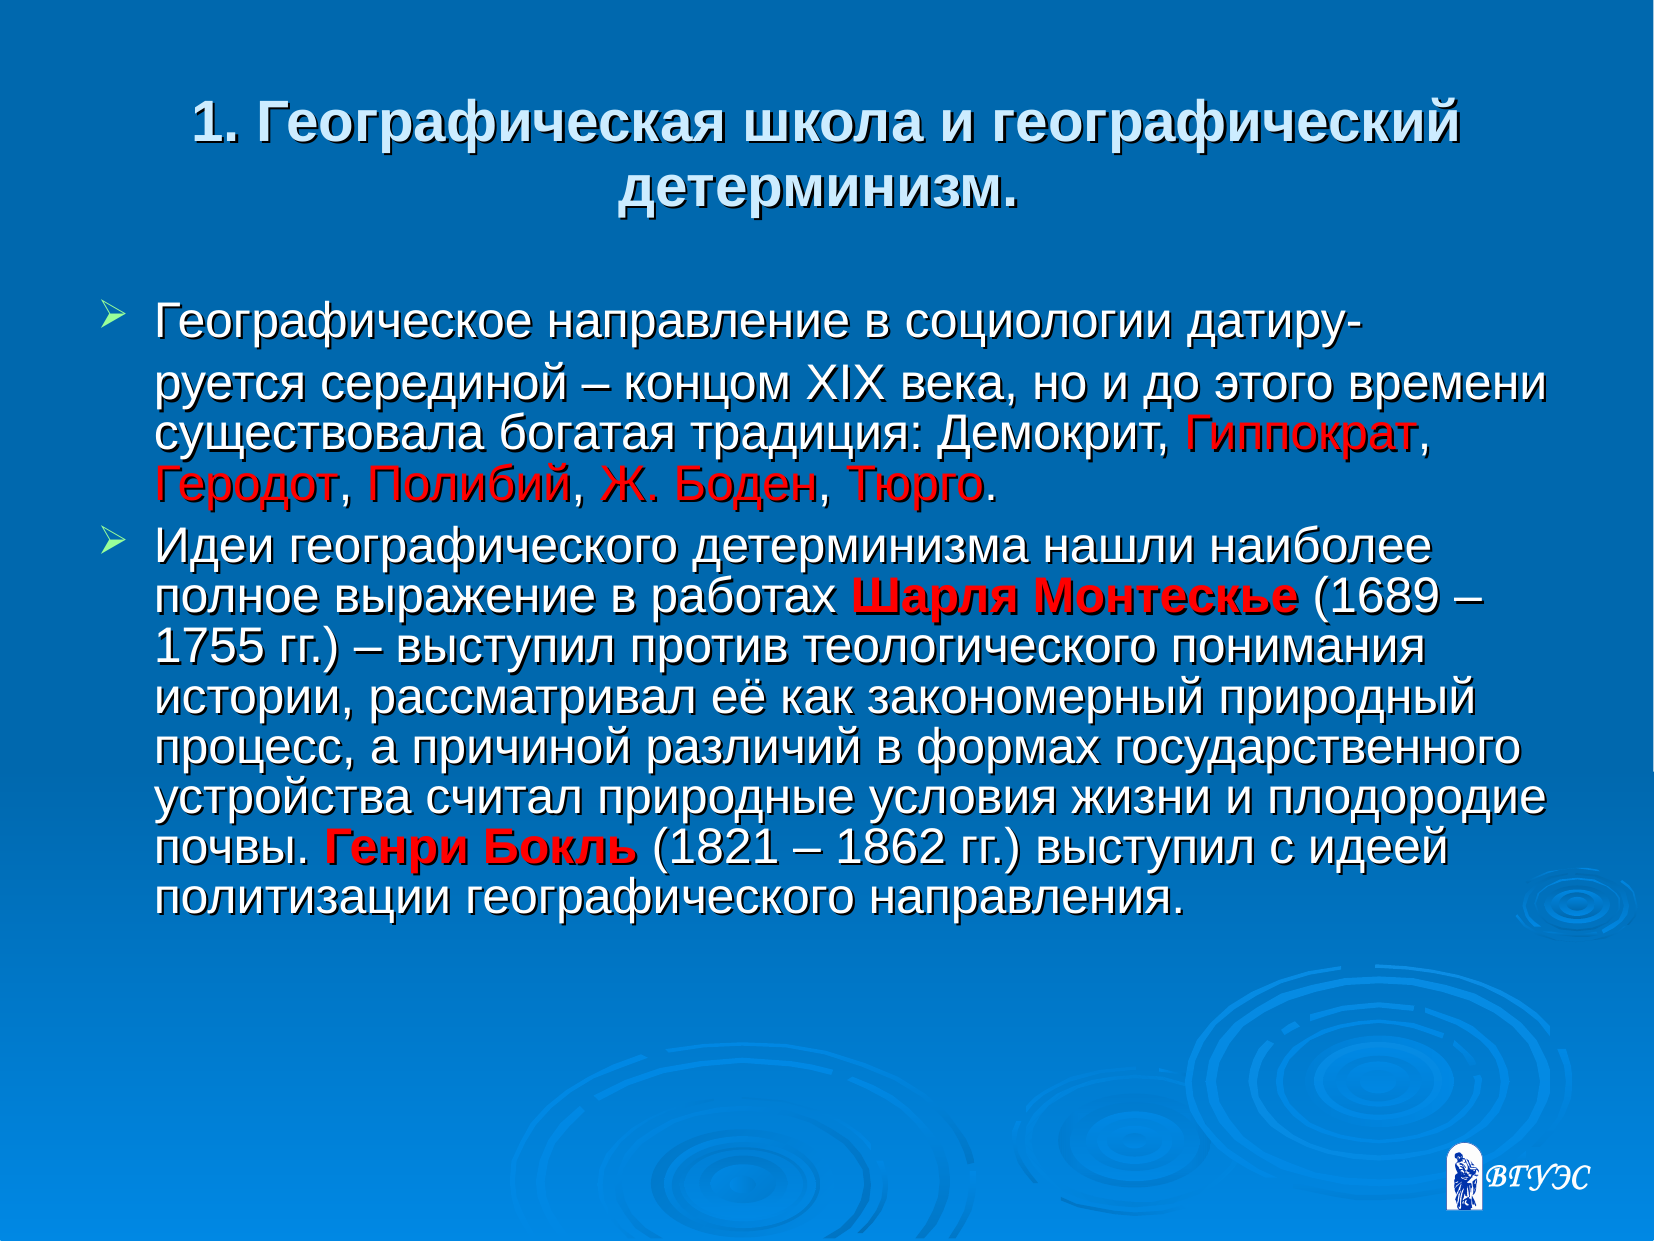

# 1. Географическая школа и географический детерминизм.
Географическое направление в социологии датиру-
	руется серединой – концом XIX века, но и до этого времени существовала богатая традиция: Демокрит, Гиппократ, Геродот, Полибий, Ж. Боден, Тюрго.
Идеи географического детерминизма нашли наиболее полное выражение в работах Шарля Монтескье (1689 – 1755 гг.) – выступил против теологического понимания истории, рассматривал её как закономерный природный процесс, а причиной различий в формах государственного устройства считал природные условия жизни и плодородие почвы. Генри Бокль (1821 – 1862 гг.) выступил с идеей политизации географического направления.